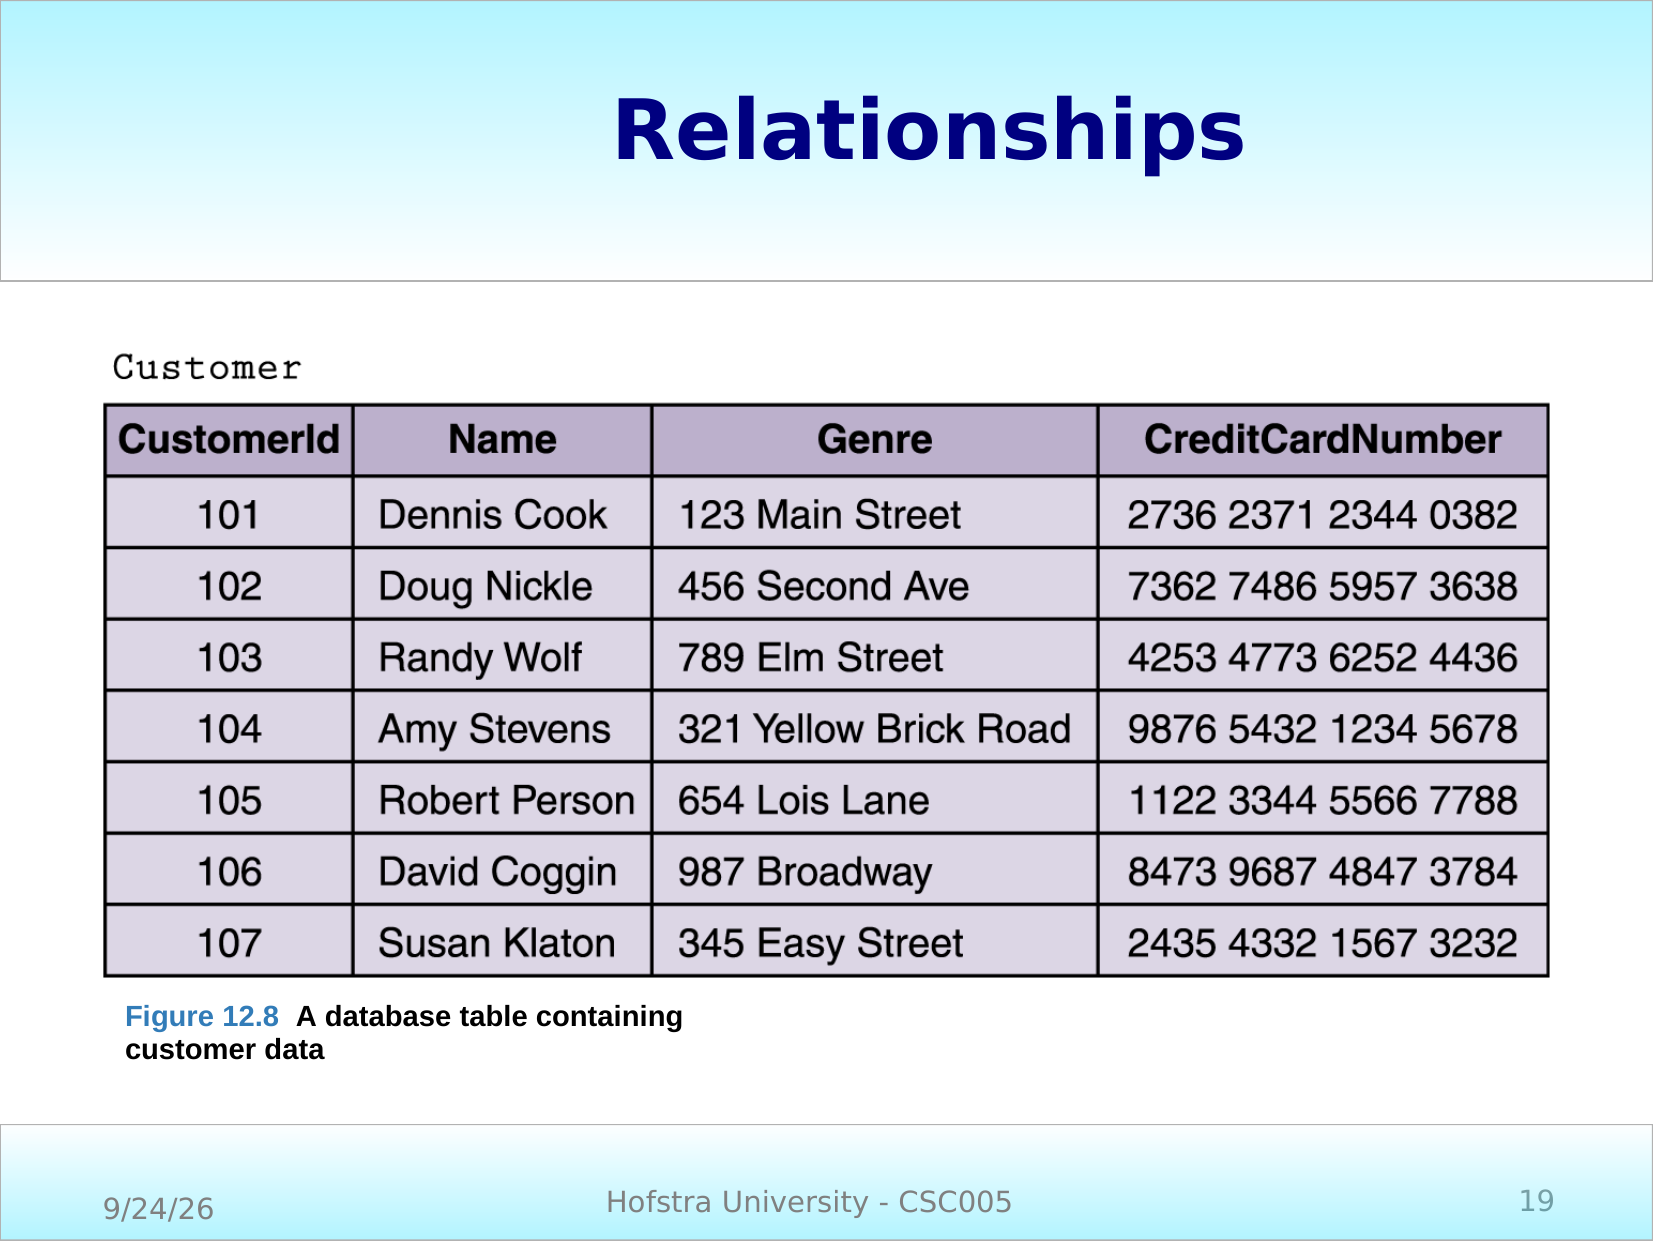

# Relationships
Figure 12.8 A database table containing customer data
19
Hofstra University - CSC005